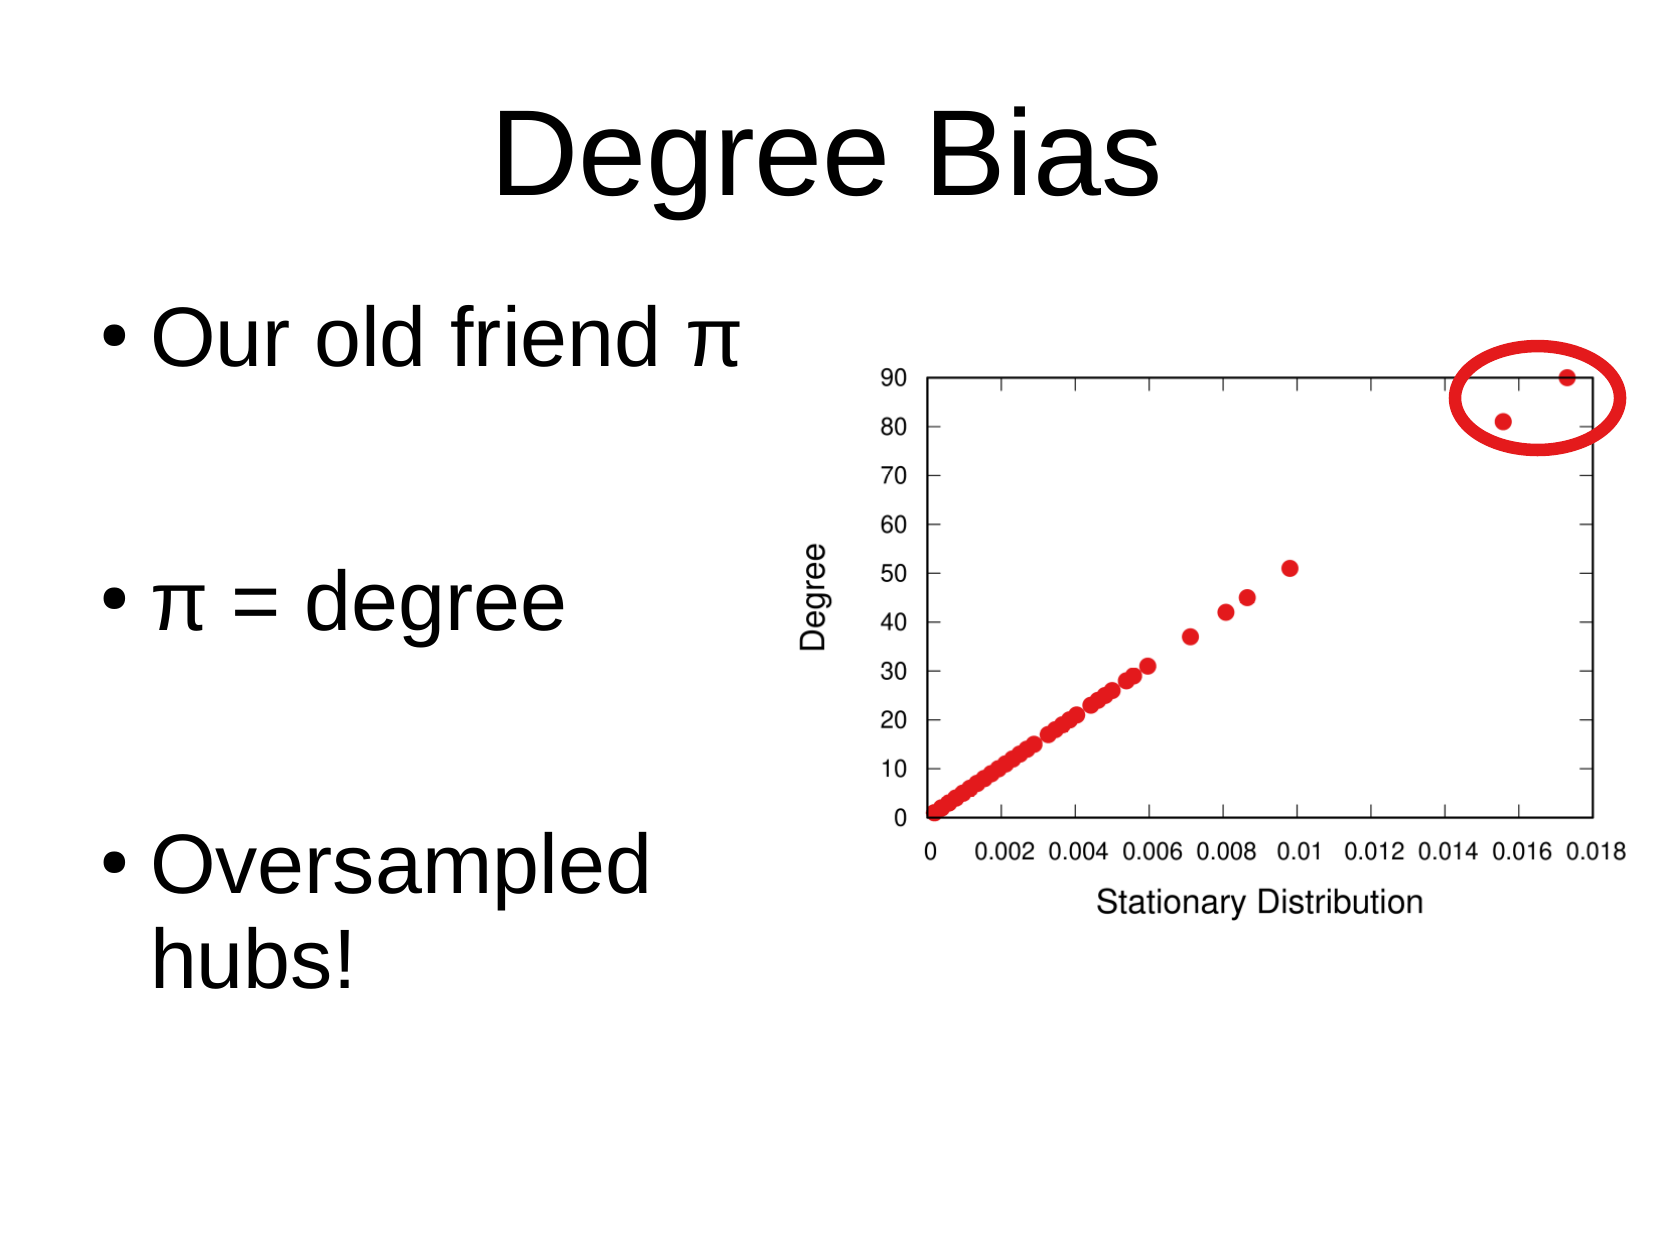

# Degree Bias
Our old friend π
π = degree
Oversampled hubs!